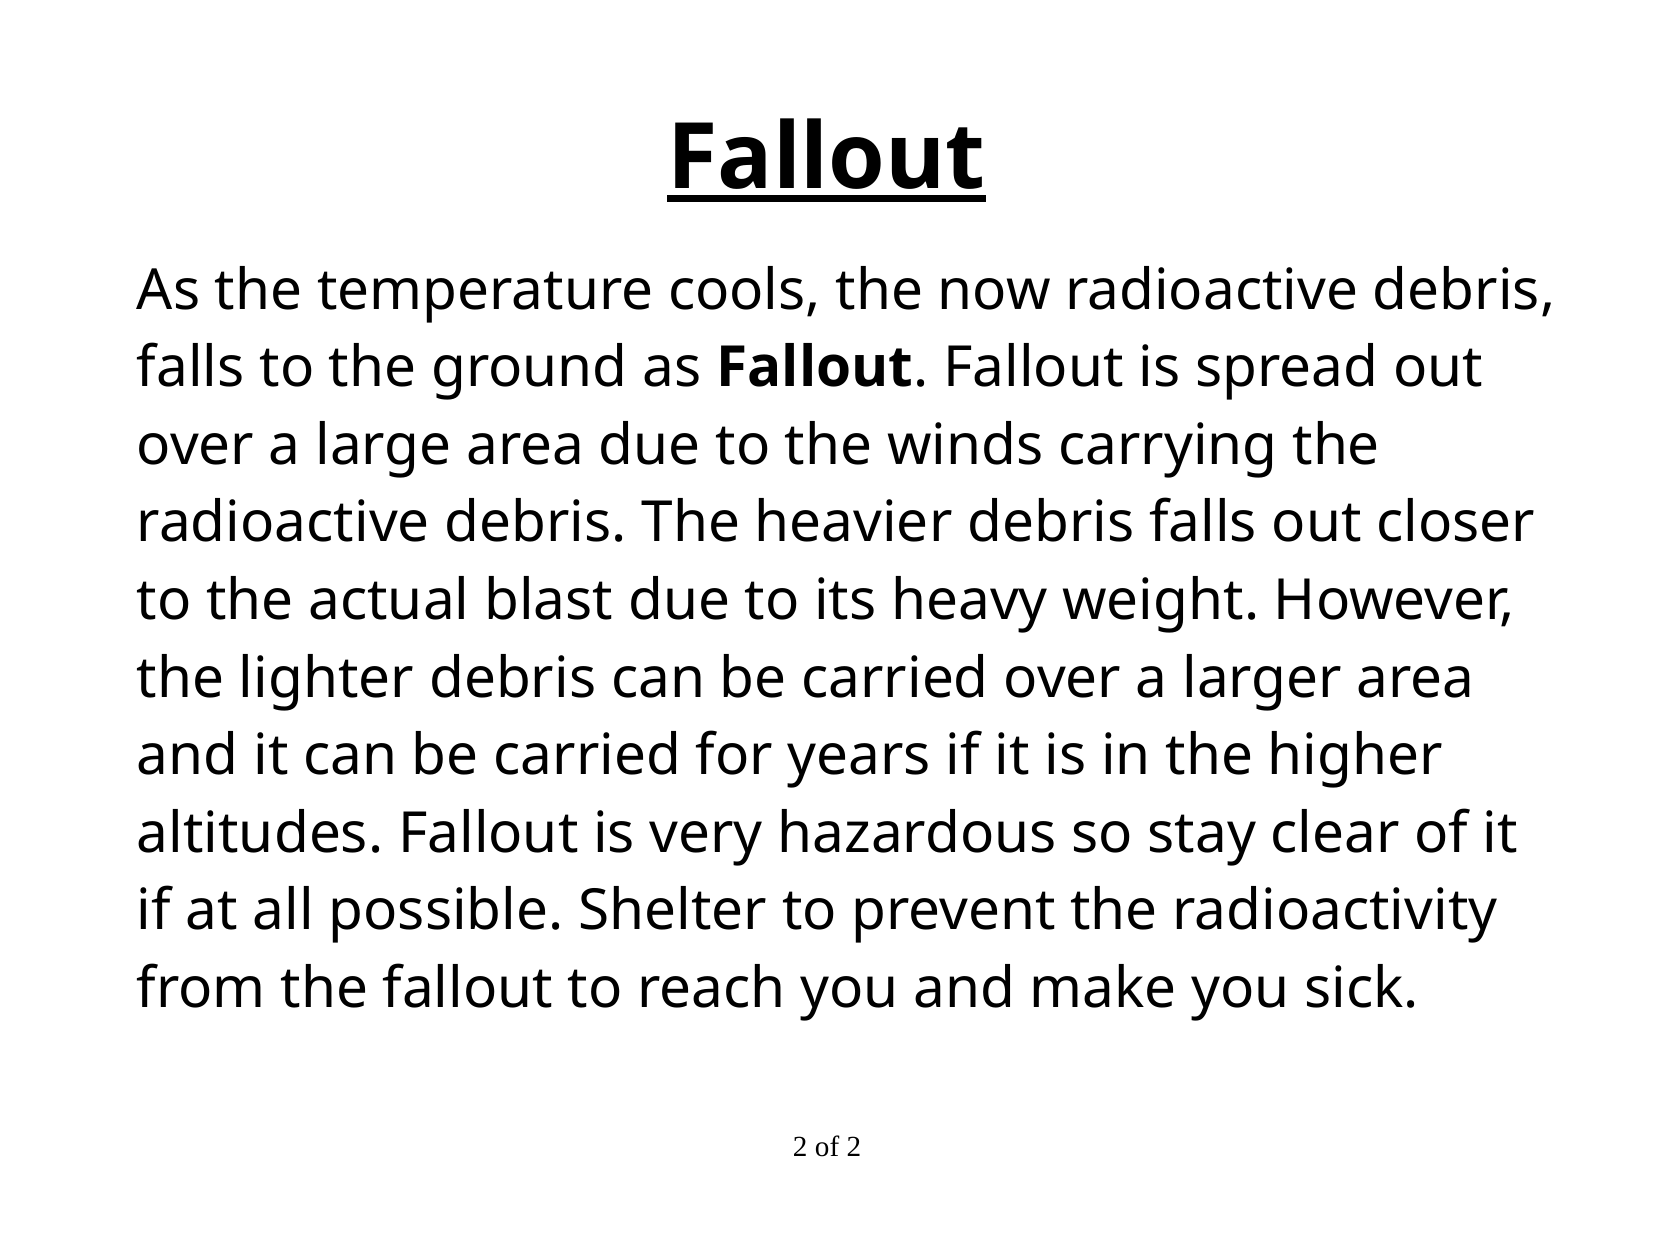

# Fallout
As the temperature cools, the now radioactive debris, falls to the ground as Fallout. Fallout is spread out over a large area due to the winds carrying the radioactive debris. The heavier debris falls out closer to the actual blast due to its heavy weight. However, the lighter debris can be carried over a larger area and it can be carried for years if it is in the higher altitudes. Fallout is very hazardous so stay clear of it if at all possible. Shelter to prevent the radioactivity from the fallout to reach you and make you sick.
2 of 2